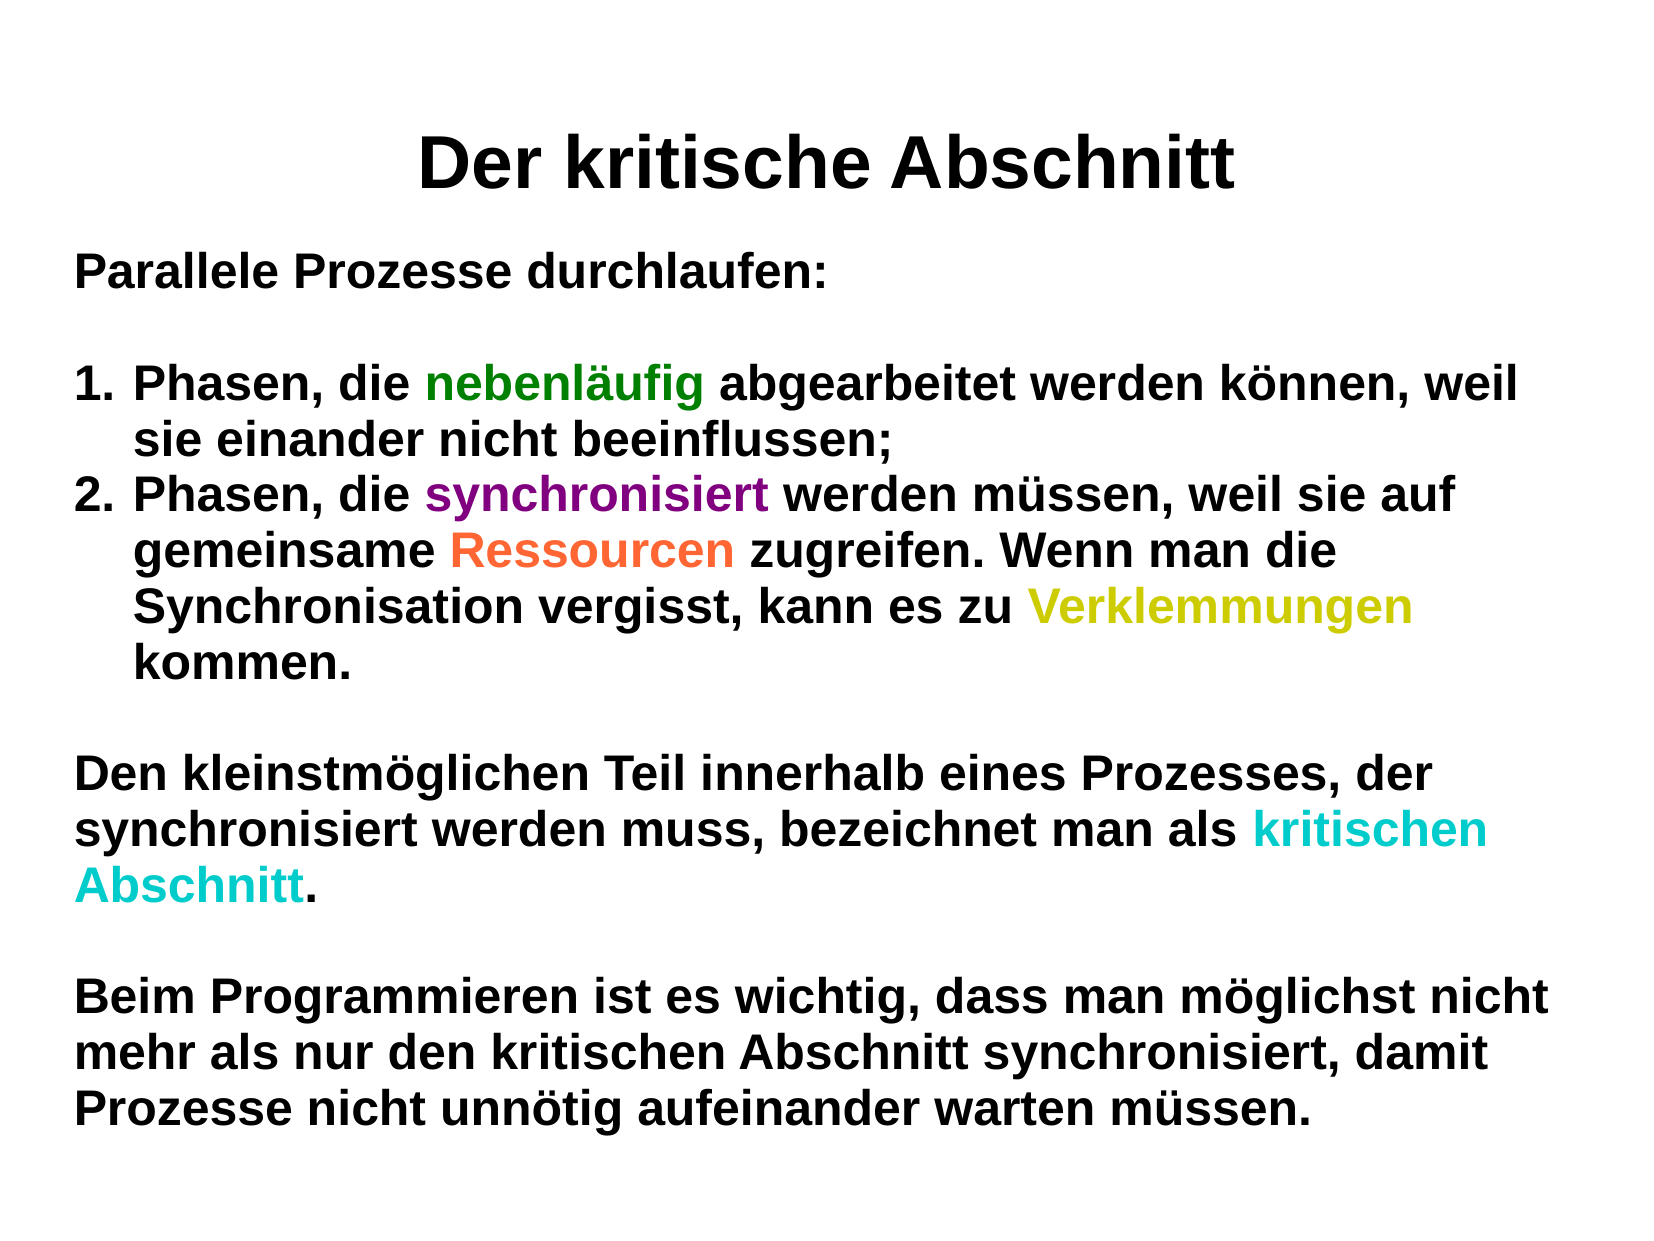

# Der kritische Abschnitt
Parallele Prozesse durchlaufen:
Phasen, die nebenläufig abgearbeitet werden können, weil sie einander nicht beeinflussen;
Phasen, die synchronisiert werden müssen, weil sie auf gemeinsame Ressourcen zugreifen. Wenn man die Synchronisation vergisst, kann es zu Verklemmungen kommen.
Den kleinstmöglichen Teil innerhalb eines Prozesses, der synchronisiert werden muss, bezeichnet man als kritischen Abschnitt.
Beim Programmieren ist es wichtig, dass man möglichst nicht mehr als nur den kritischen Abschnitt synchronisiert, damit Prozesse nicht unnötig aufeinander warten müssen.